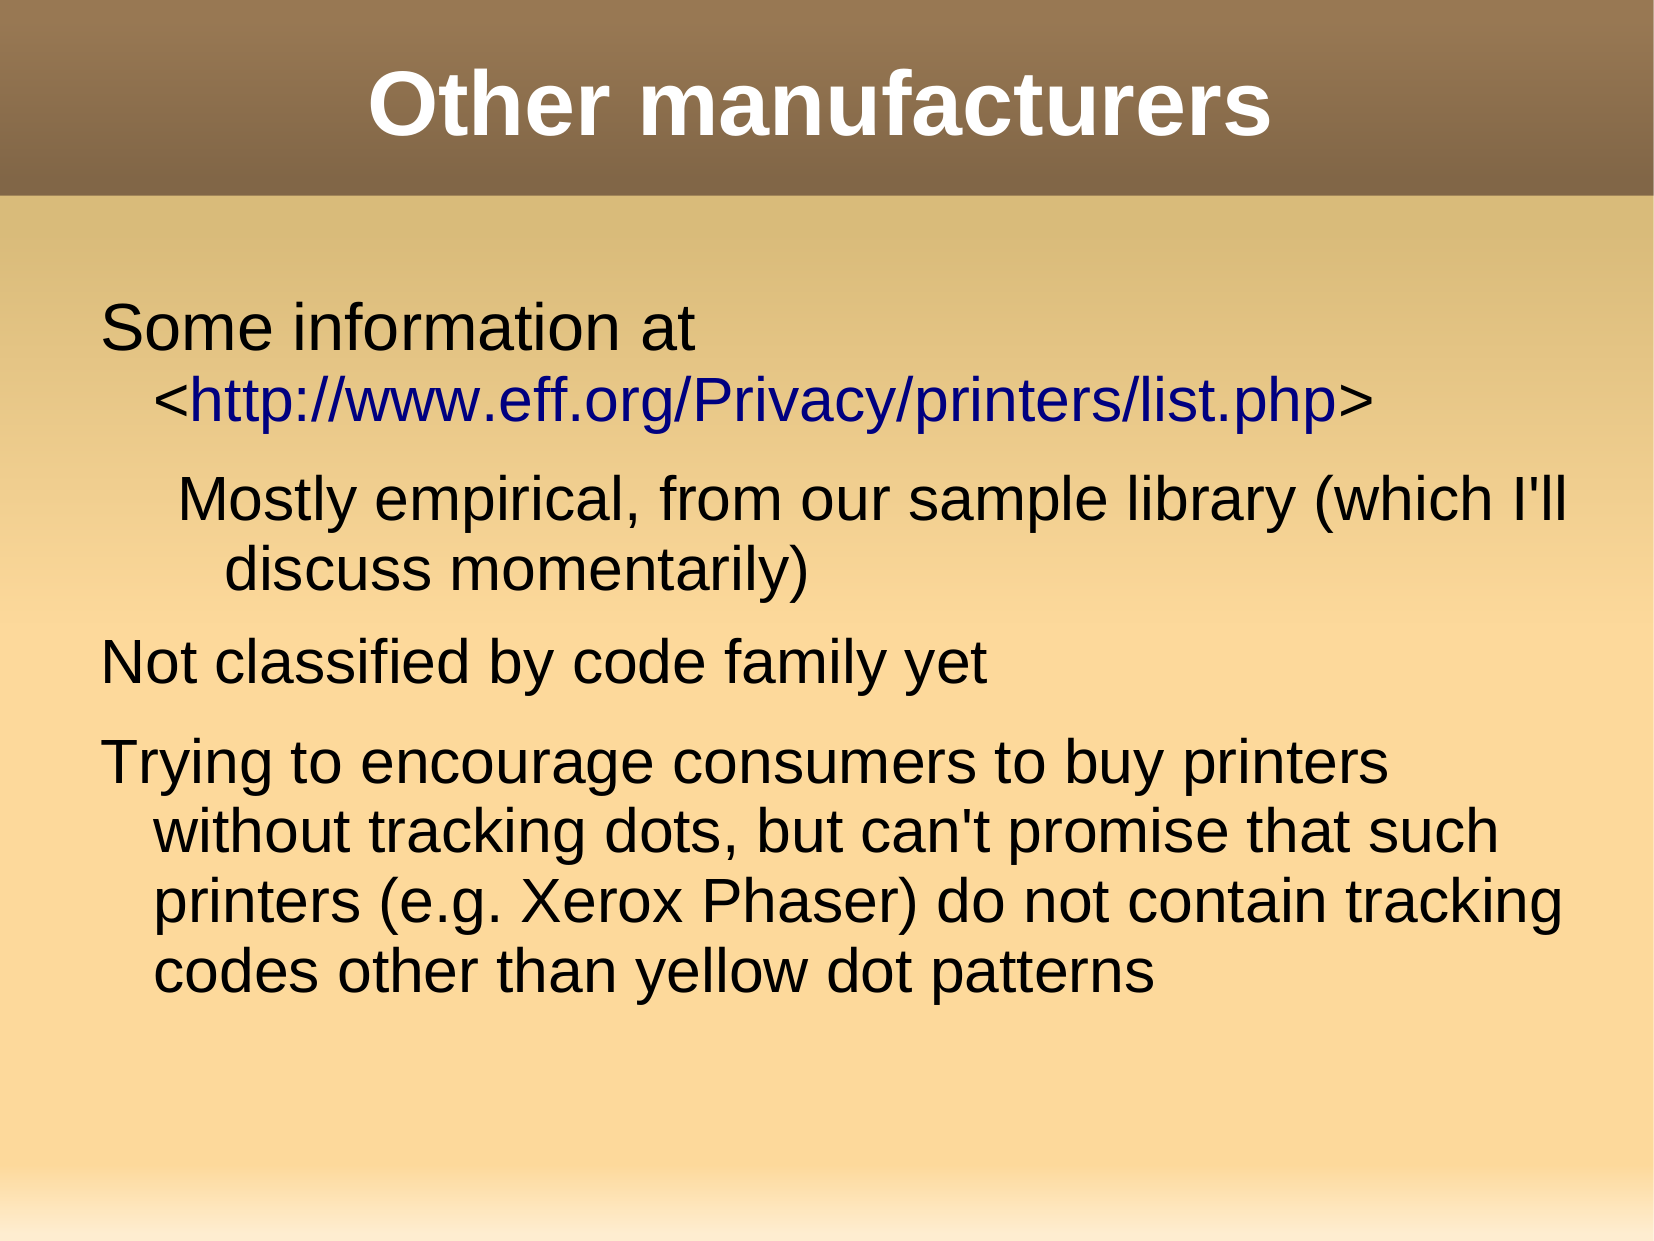

# Other manufacturers
Some information at
<http://www.eff.org/Privacy/printers/list.php>
Mostly empirical, from our sample library (which I'll discuss momentarily)
Not classified by code family yet
Trying to encourage consumers to buy printers without tracking dots, but can't promise that such printers (e.g. Xerox Phaser) do not contain tracking codes other than yellow dot patterns